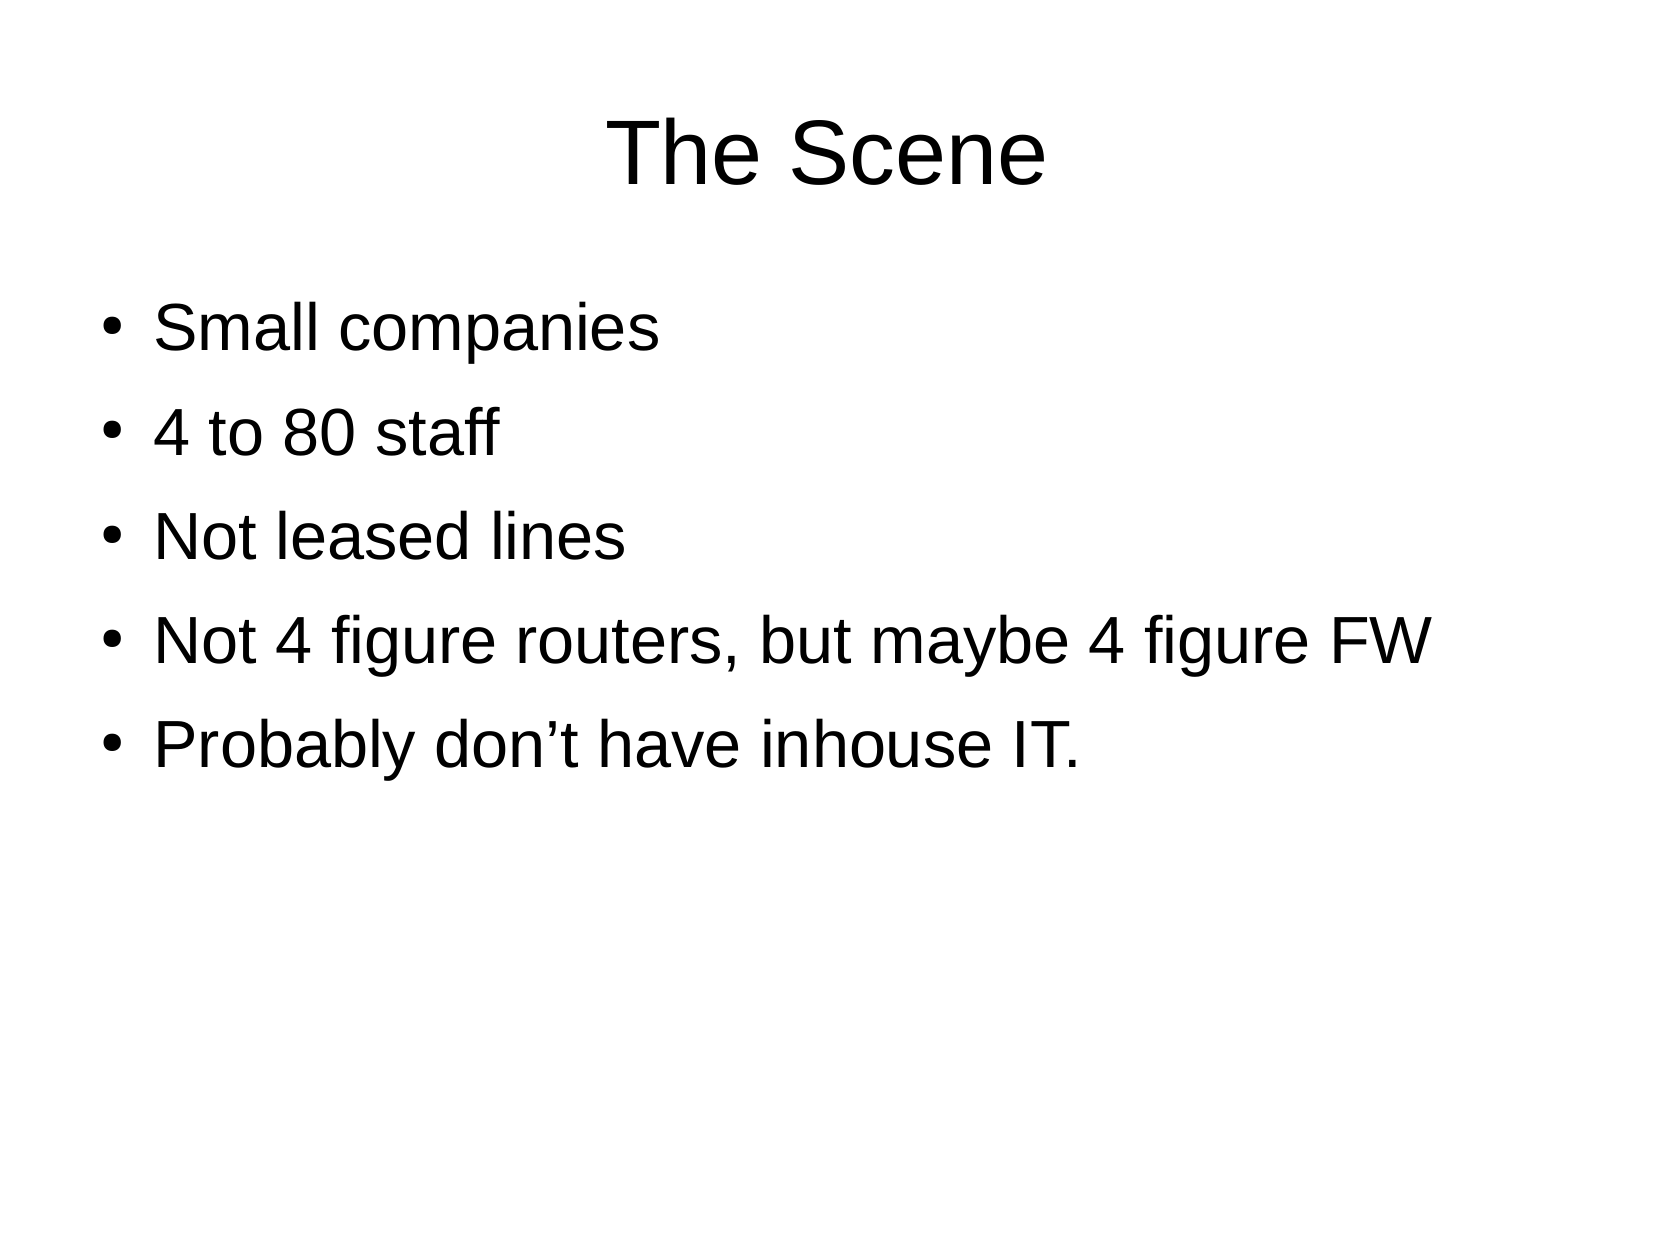

# The Scene
Small companies
4 to 80 staff
Not leased lines
Not 4 figure routers, but maybe 4 figure FW
Probably don’t have inhouse IT.